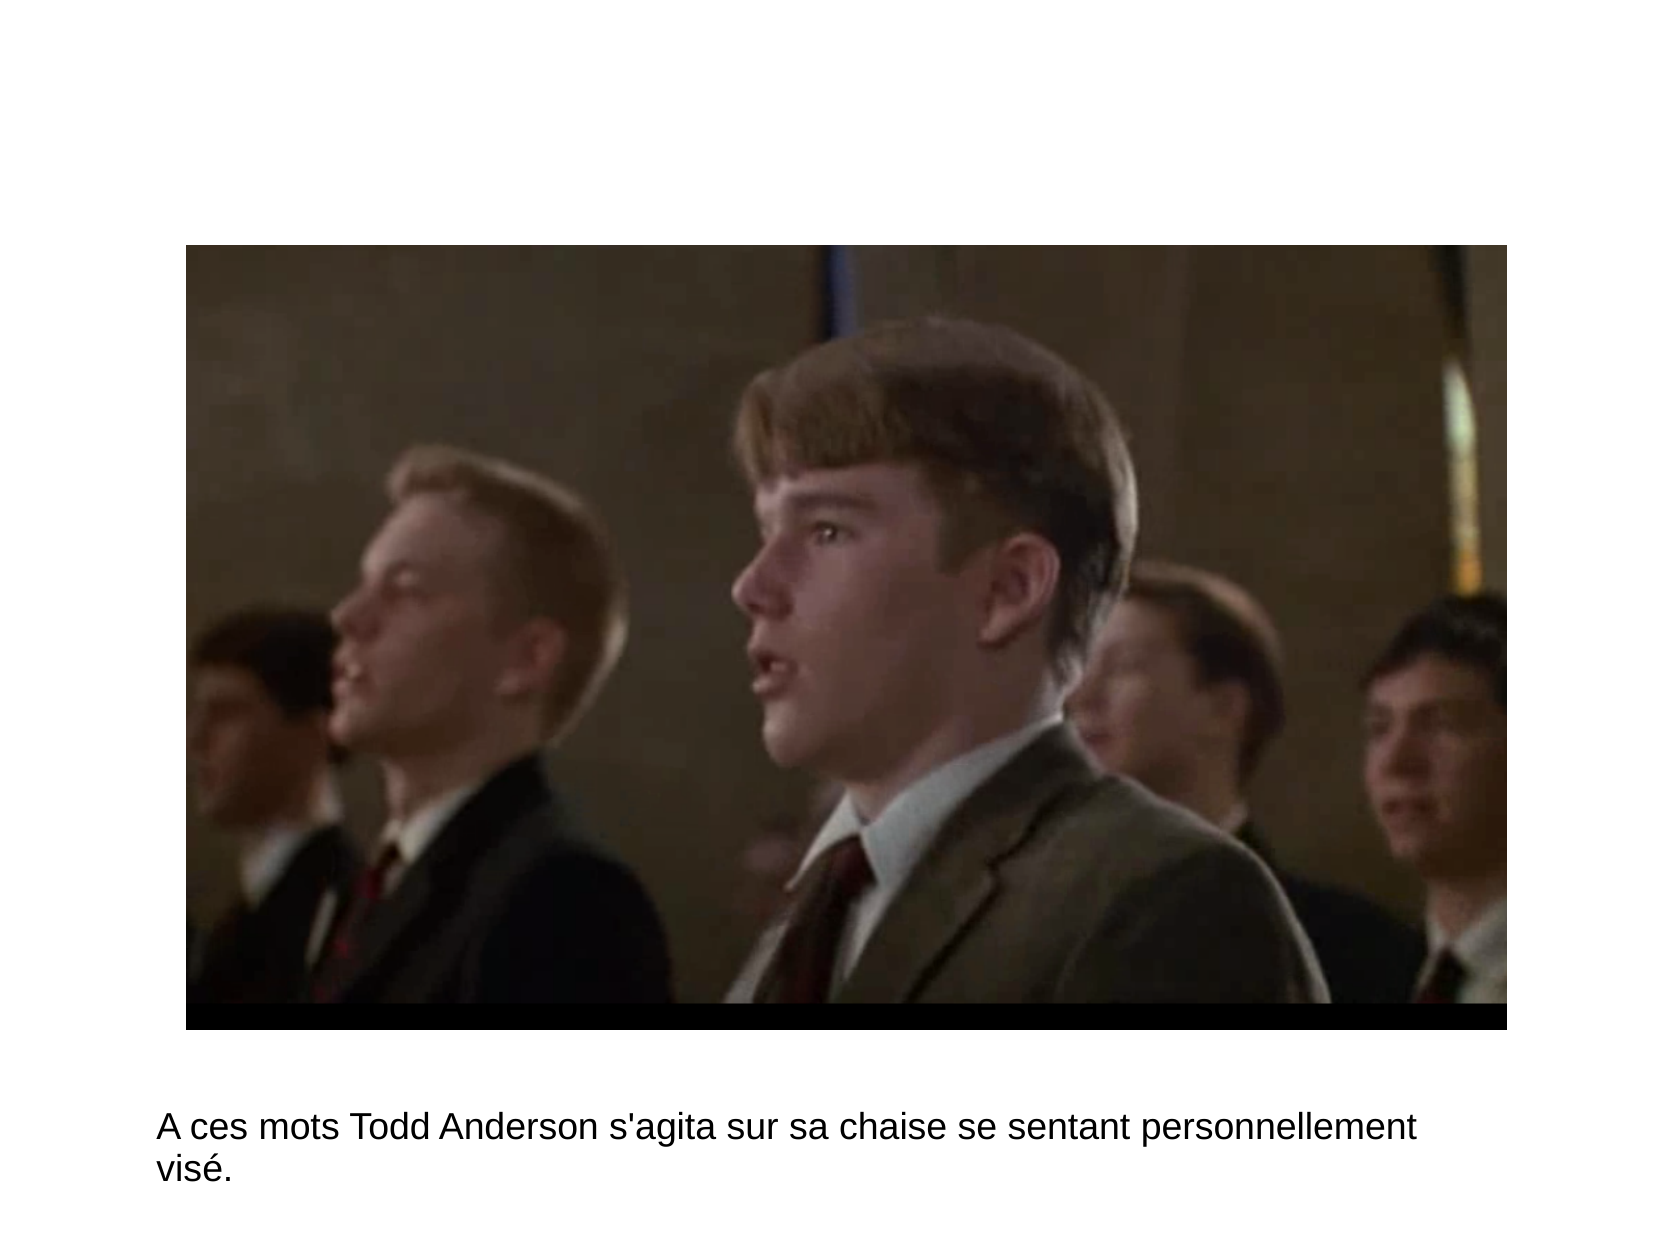

A ces mots Todd Anderson s'agita sur sa chaise se sentant personnellement visé.